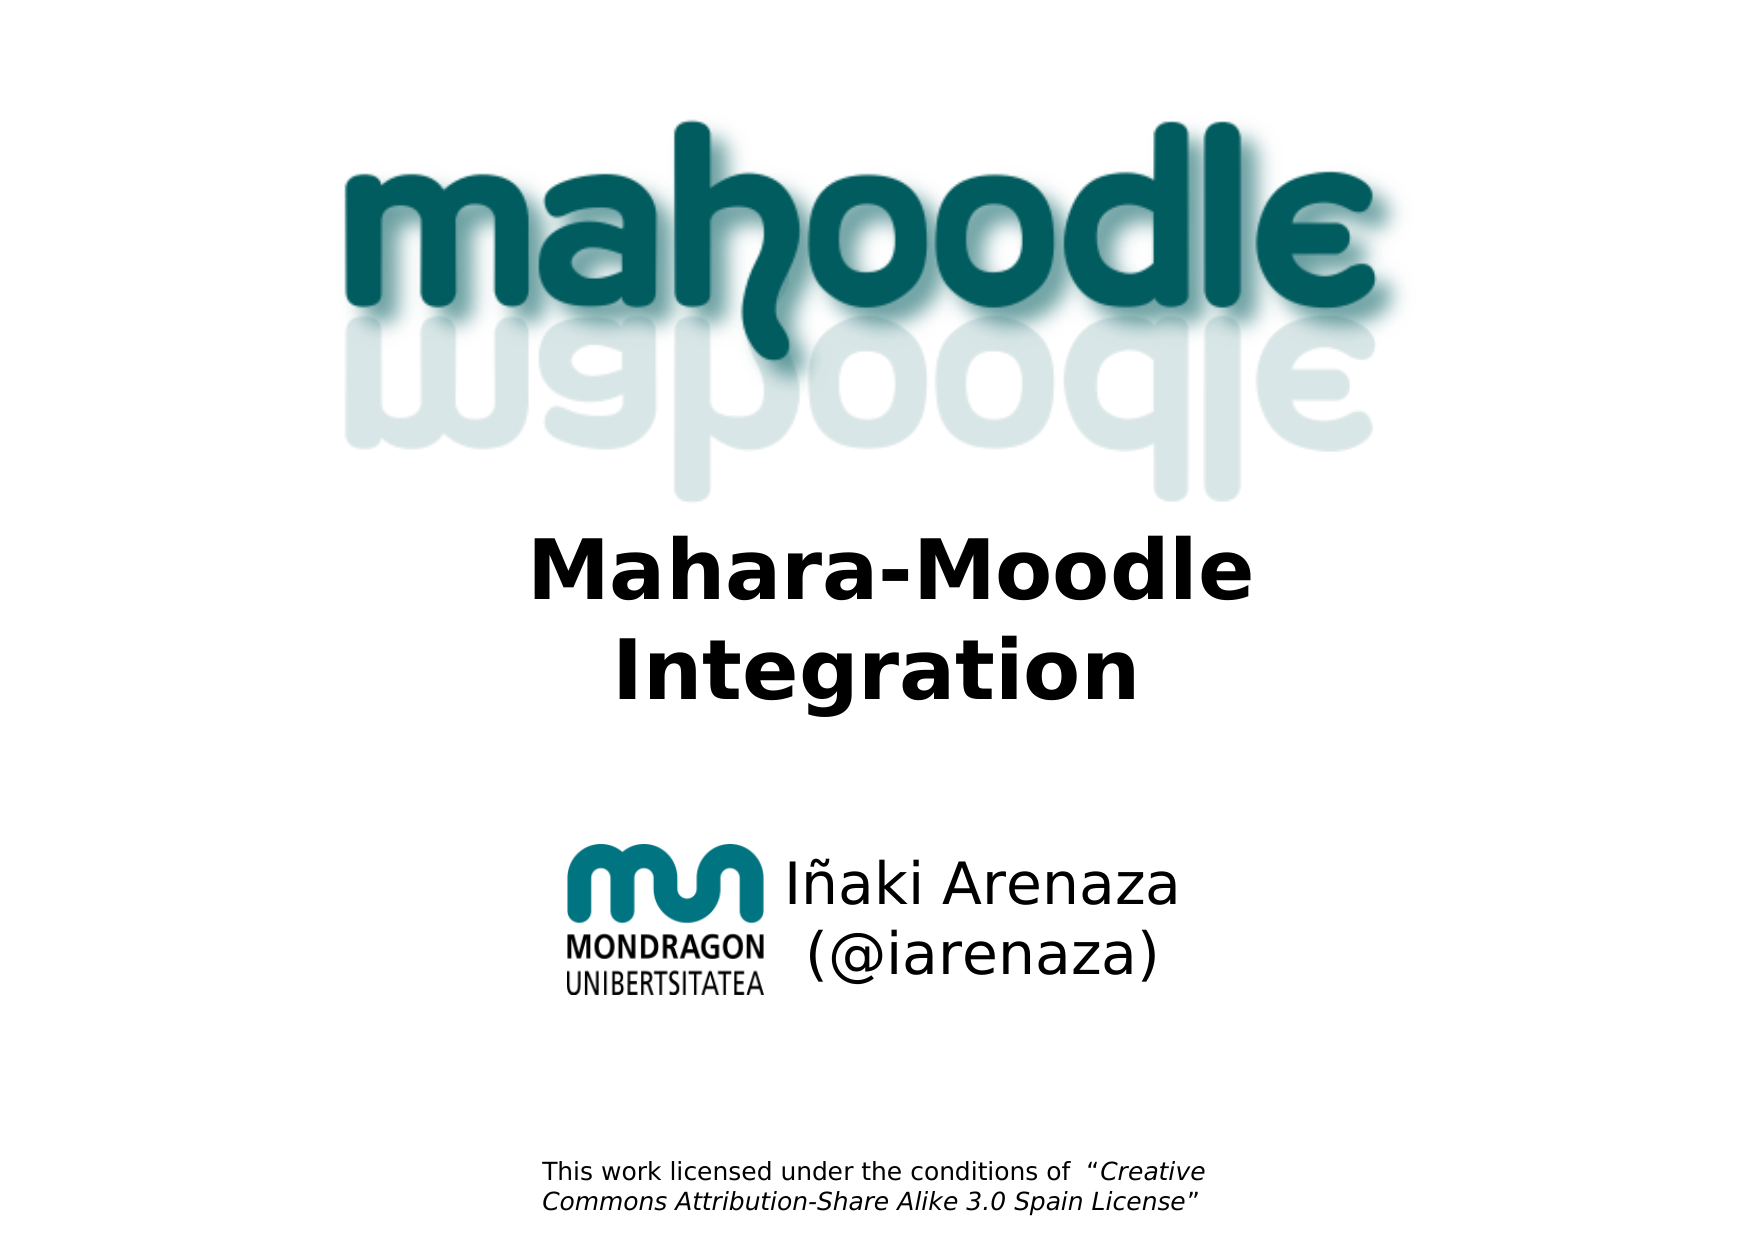

# Mahara-Moodle Integration
Iñaki Arenaza
(@iarenaza)
This work licensed under the conditions of “Creative Commons Attribution-Share Alike 3.0 Spain License”